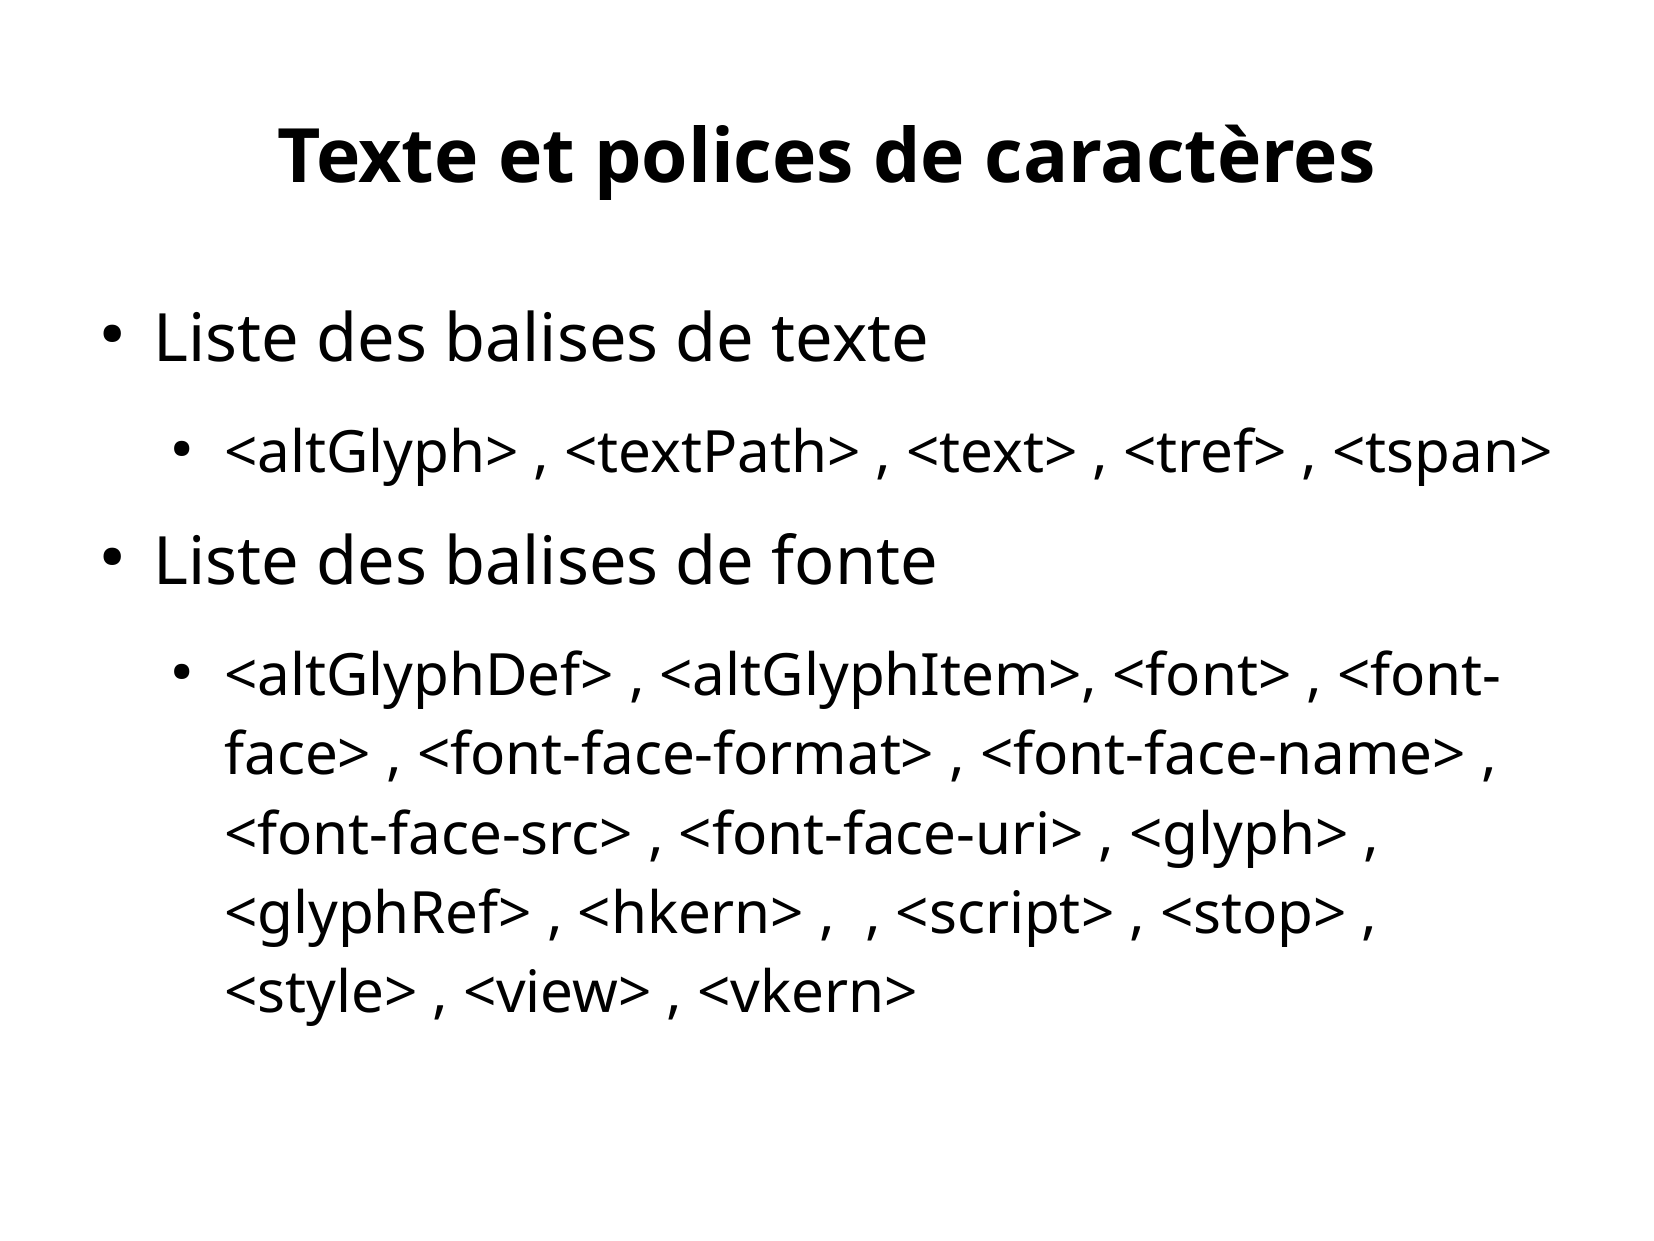

# Texte et polices de caractères
Liste des balises de texte
<altGlyph> , <textPath> , <text> , <tref> , <tspan>
Liste des balises de fonte
<altGlyphDef> , <altGlyphItem>, <font> , <font-face> , <font-face-format> , <font-face-name> , <font-face-src> , <font-face-uri> , <glyph> , <glyphRef> , <hkern> , , <script> , <stop> , <style> , <view> , <vkern>